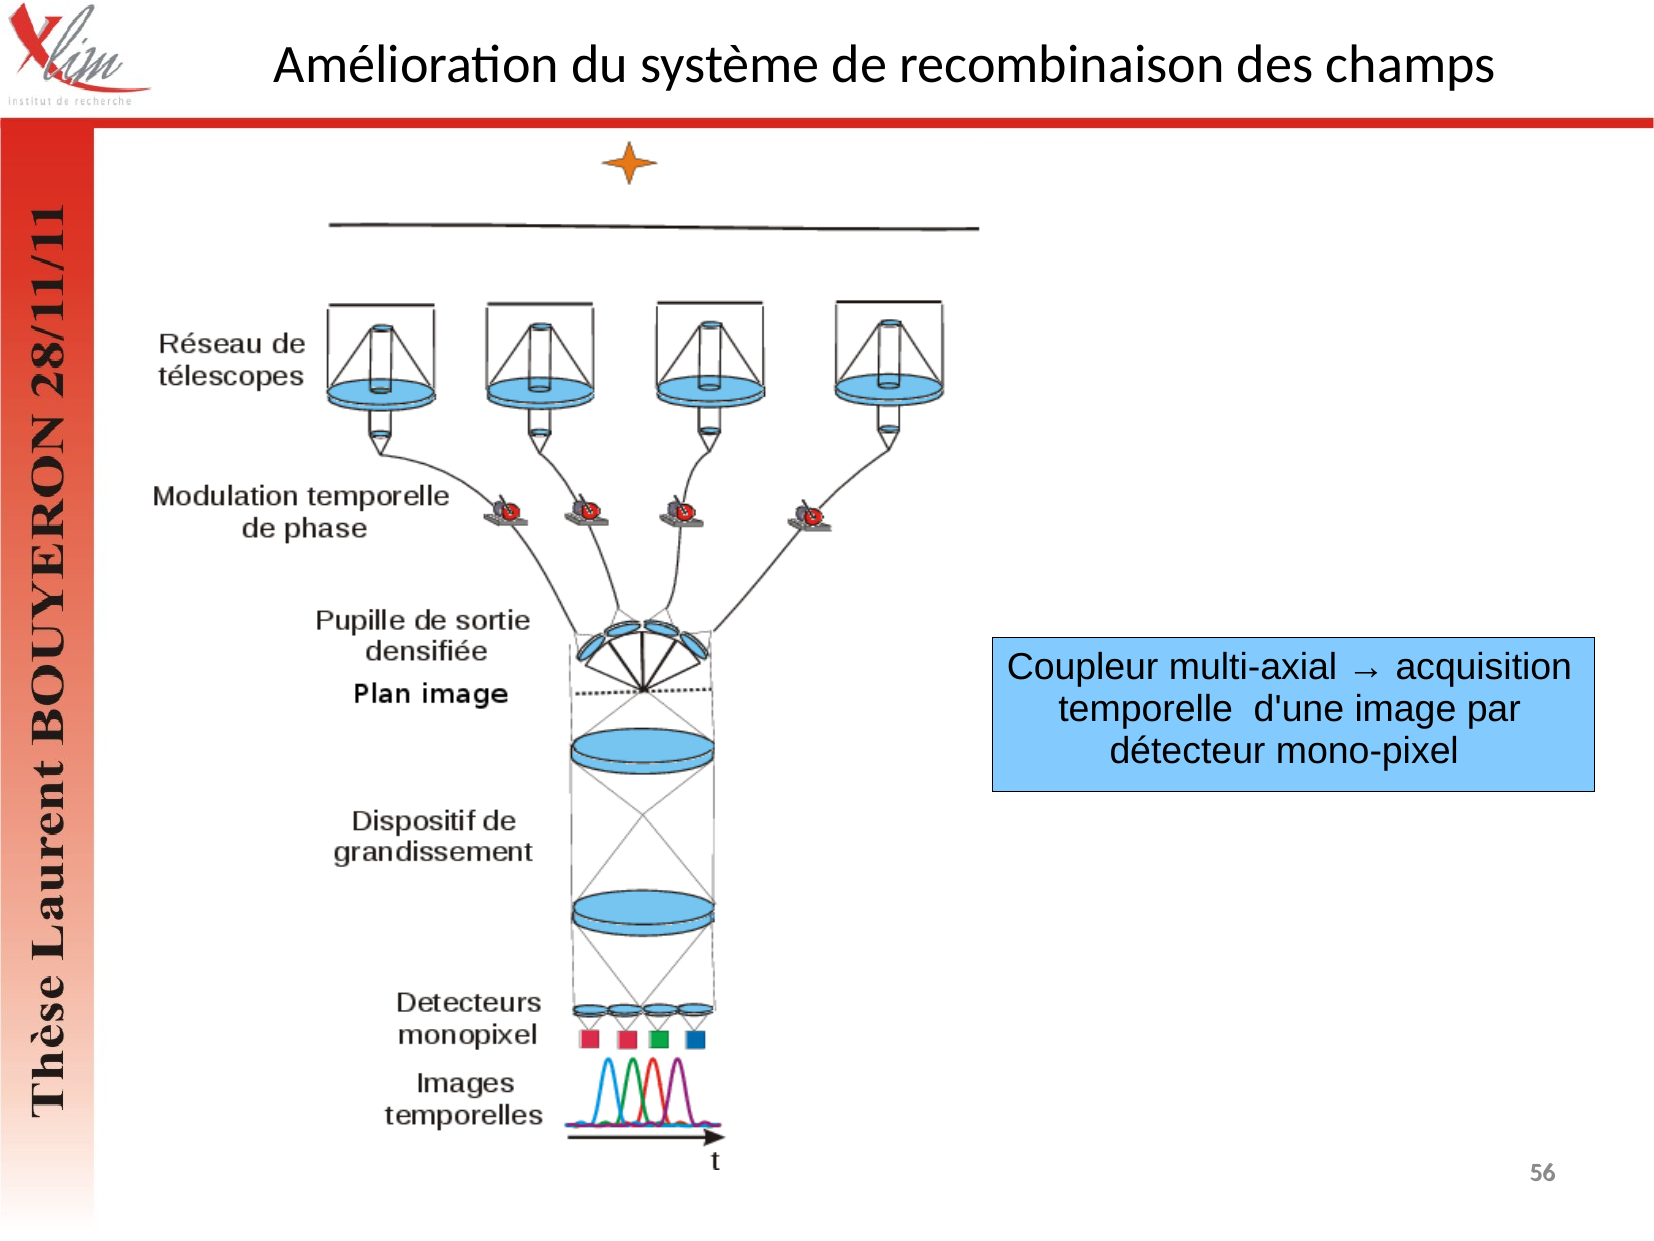

Amélioration du système de recombinaison des champs
Coupleur multi-axial → acquisition temporelle d'une image par détecteur mono-pixel
56